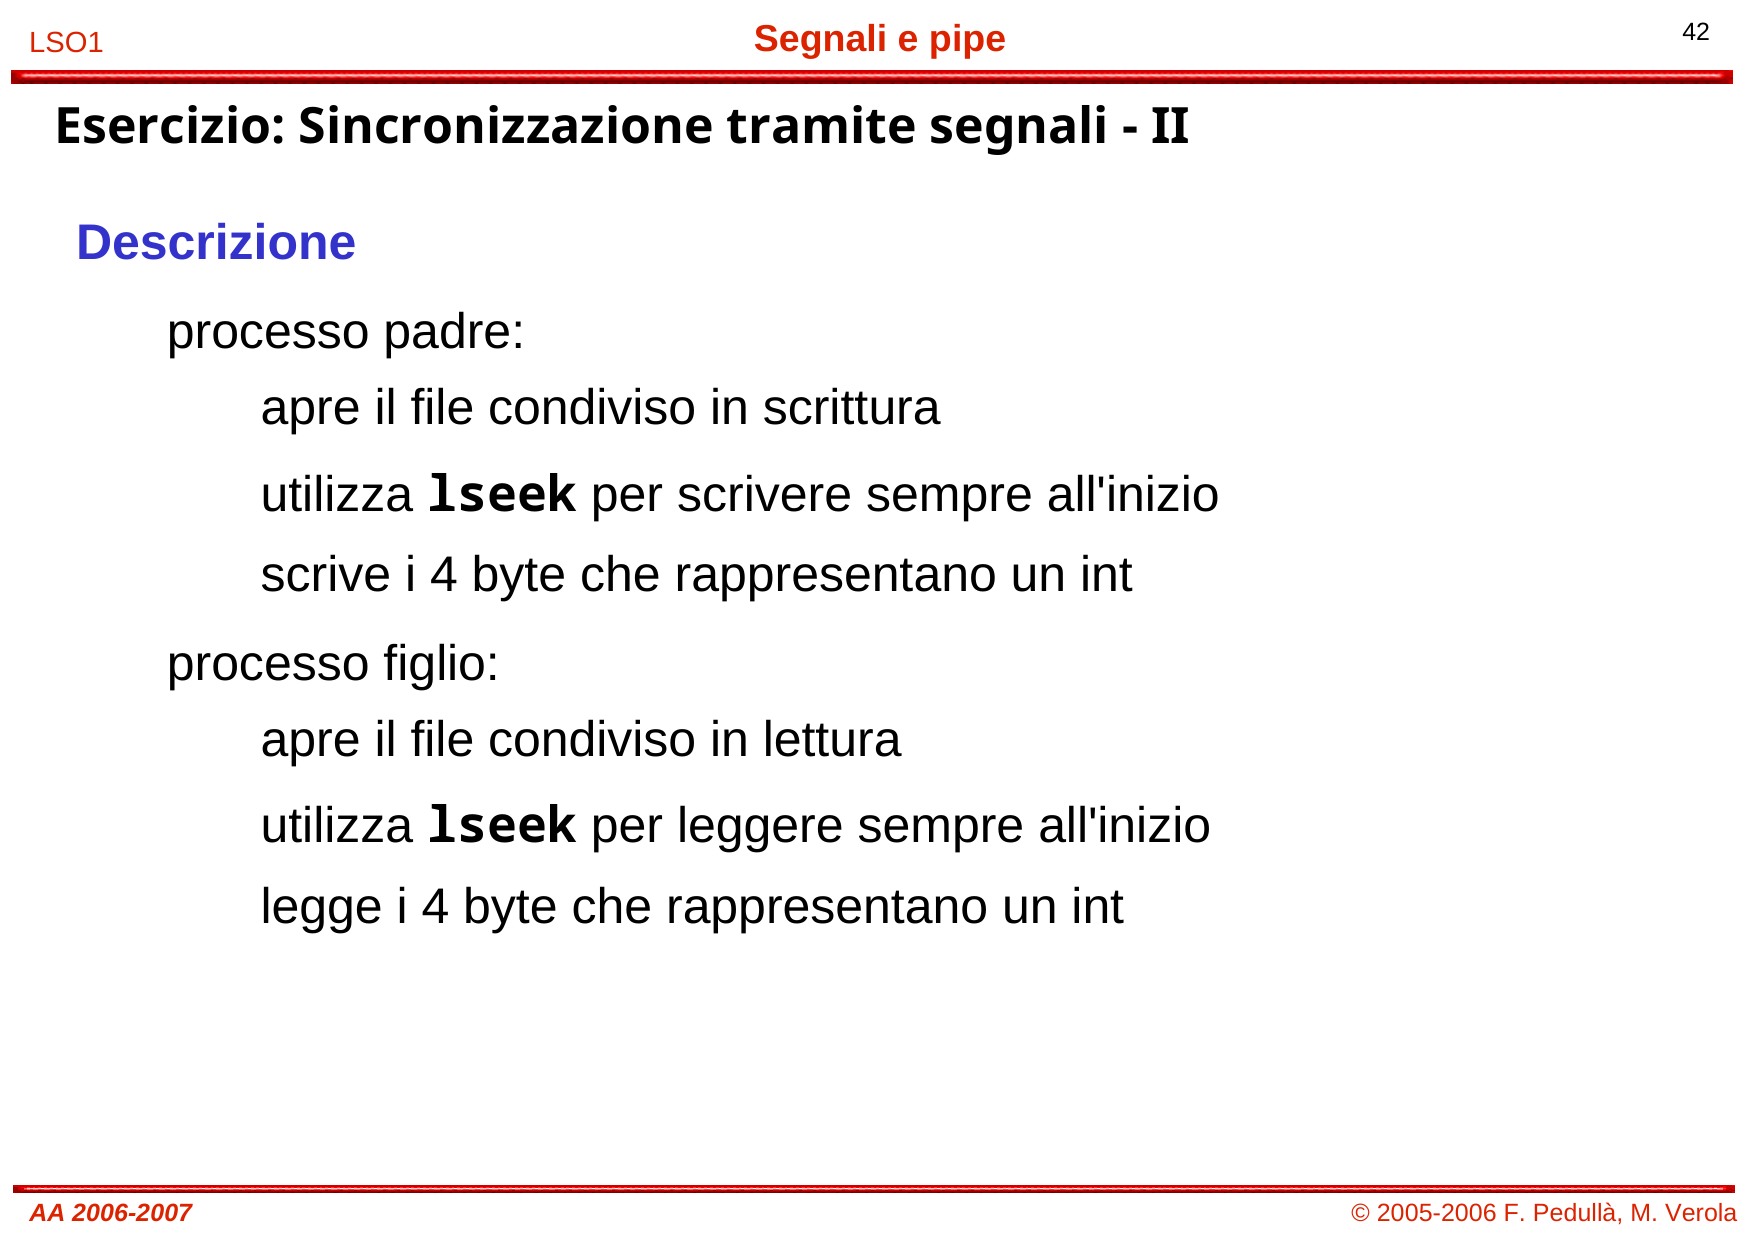

# Esercizio: Sincronizzazione tramite segnali - II
Descrizione
processo padre:
apre il file condiviso in scrittura
utilizza lseek per scrivere sempre all'inizio
scrive i 4 byte che rappresentano un int
processo figlio:
apre il file condiviso in lettura
utilizza lseek per leggere sempre all'inizio
legge i 4 byte che rappresentano un int